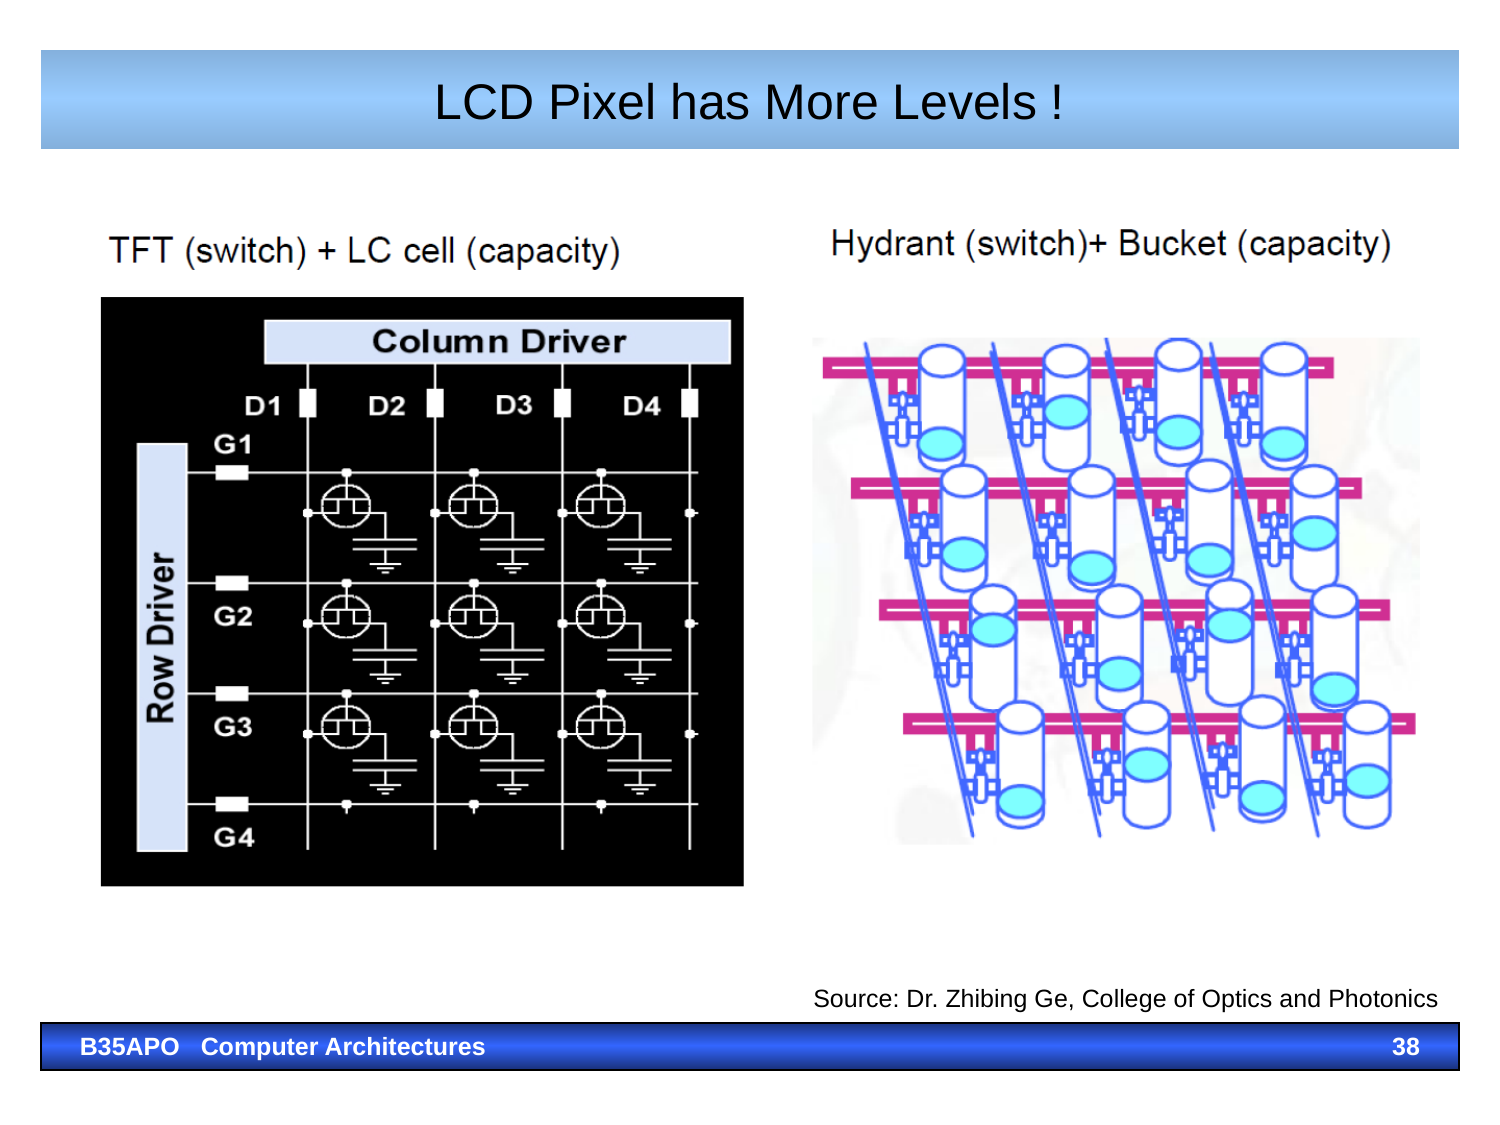

# LCD Pixel has More Levels !
Source: Dr. Zhibing Ge, College of Optics and Photonics
B35APO Computer Architectures